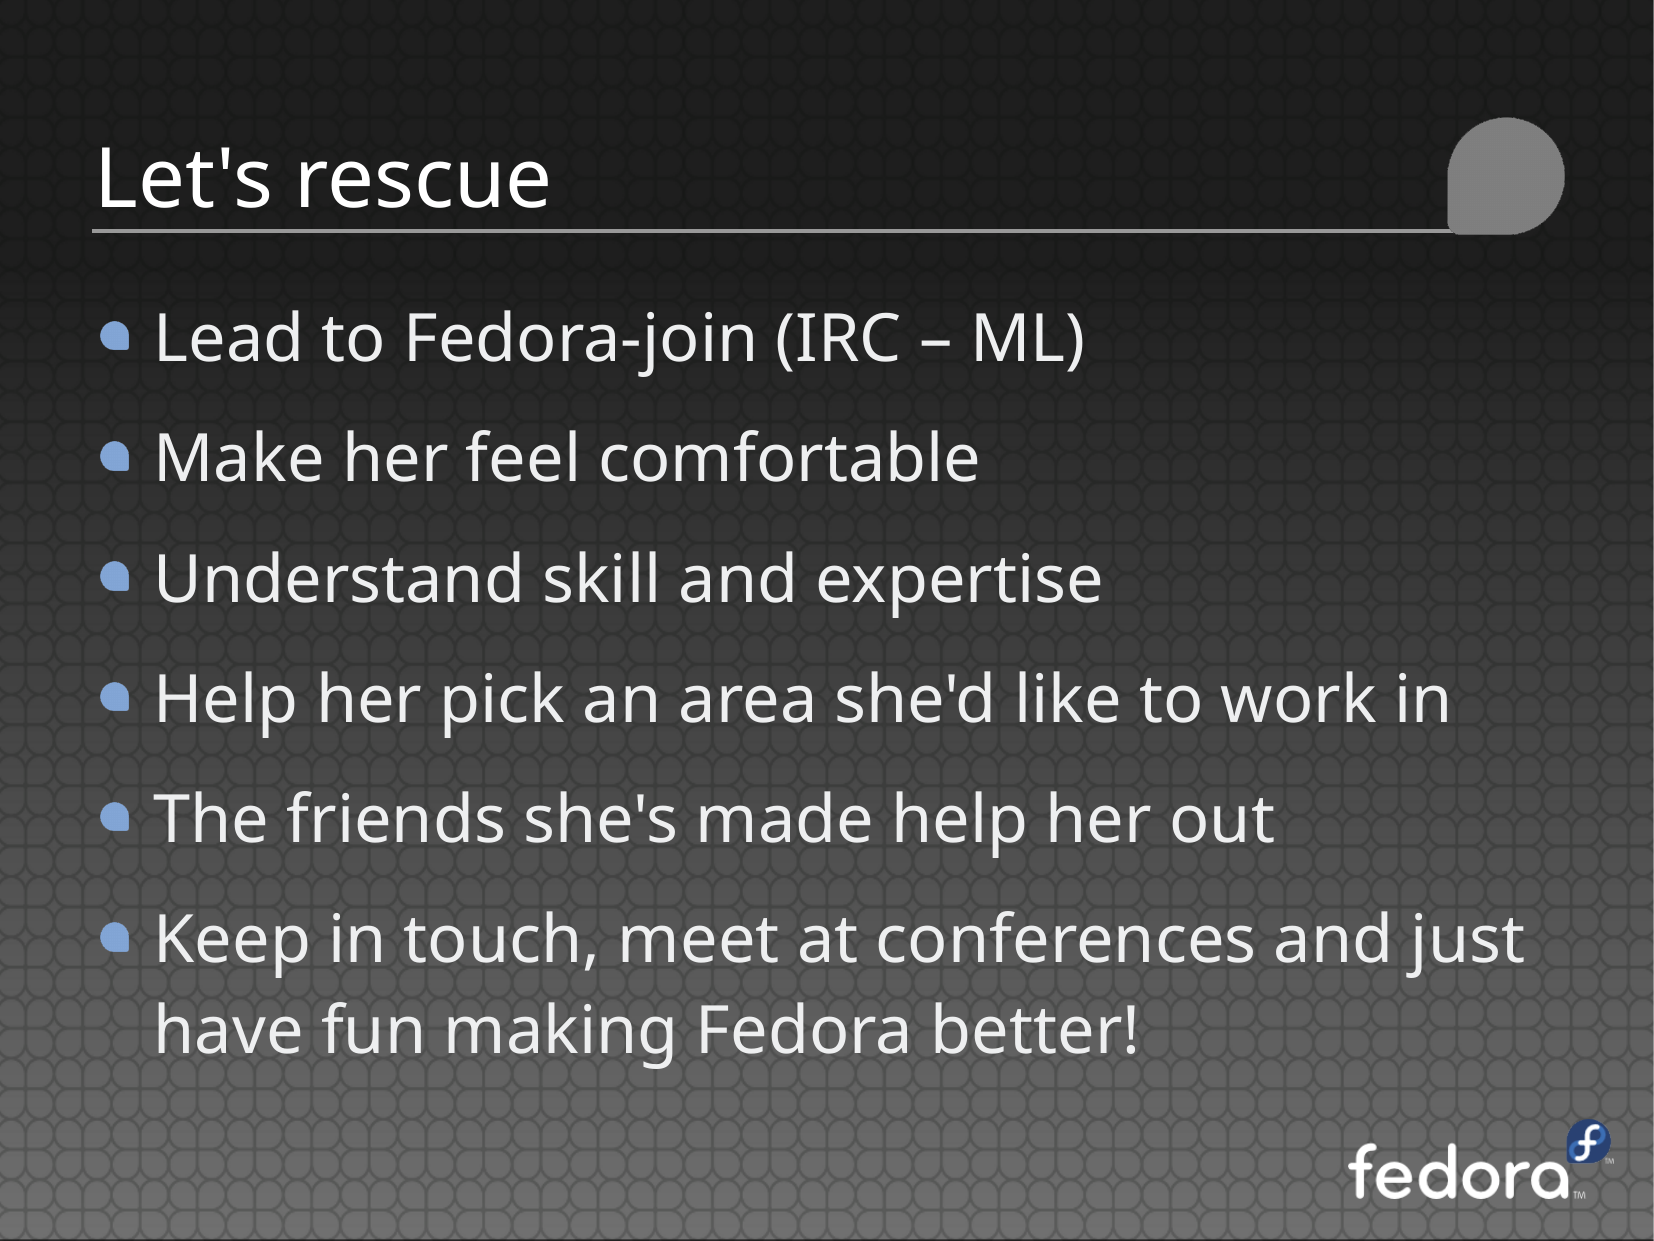

Let's rescue
# Lead to Fedora-join (IRC – ML)
Make her feel comfortable
Understand skill and expertise
Help her pick an area she'd like to work in
The friends she's made help her out
Keep in touch, meet at conferences and just have fun making Fedora better!